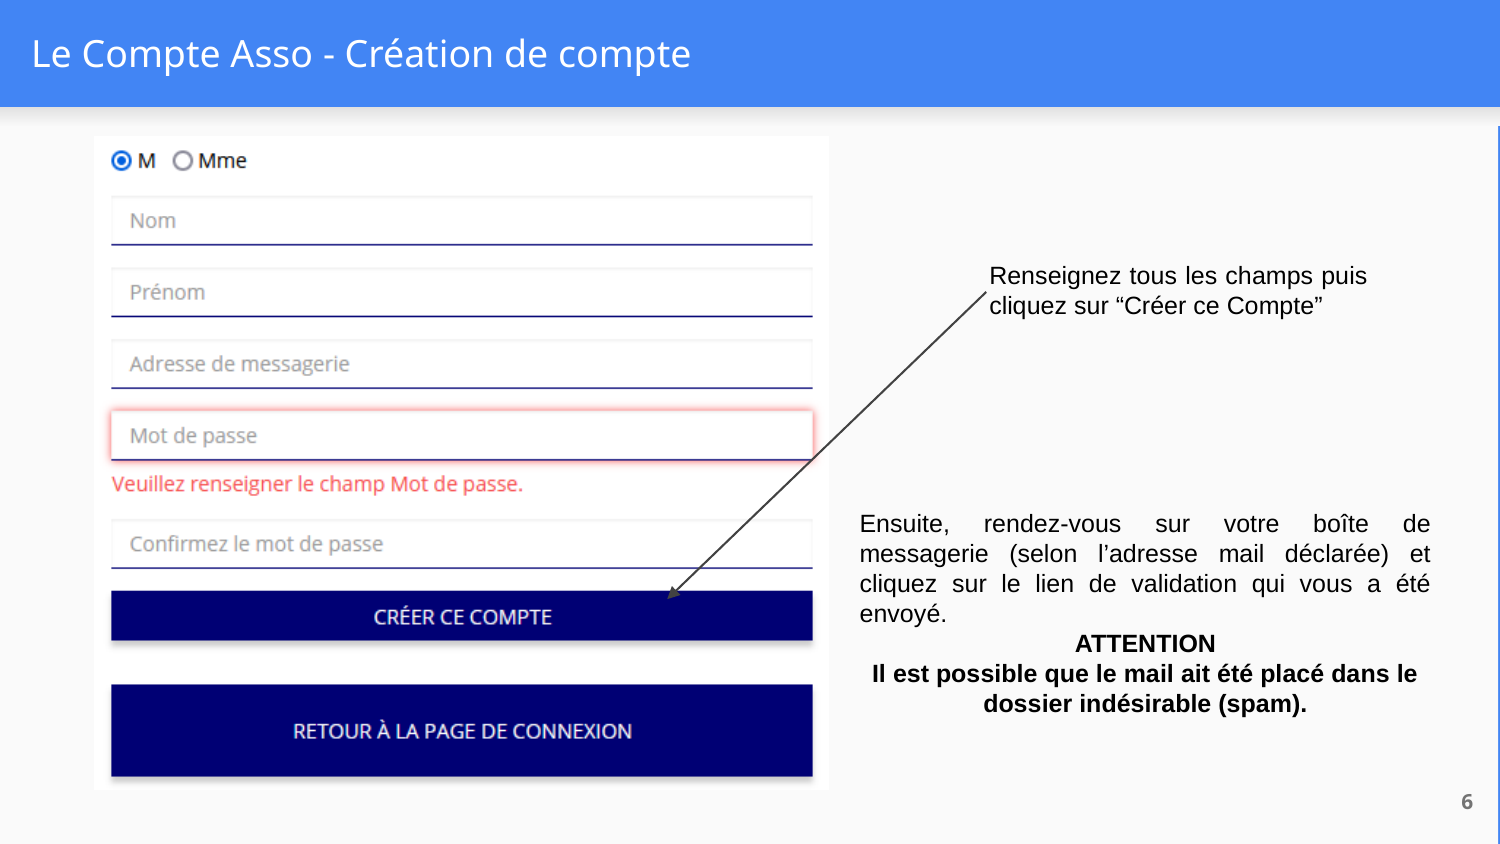

# Le Compte Asso - Création de compte
Renseignez tous les champs puis cliquez sur “Créer ce Compte”
Ensuite, rendez-vous sur votre boîte de messagerie (selon l’adresse mail déclarée) et cliquez sur le lien de validation qui vous a été envoyé.
ATTENTION
Il est possible que le mail ait été placé dans le dossier indésirable (spam).